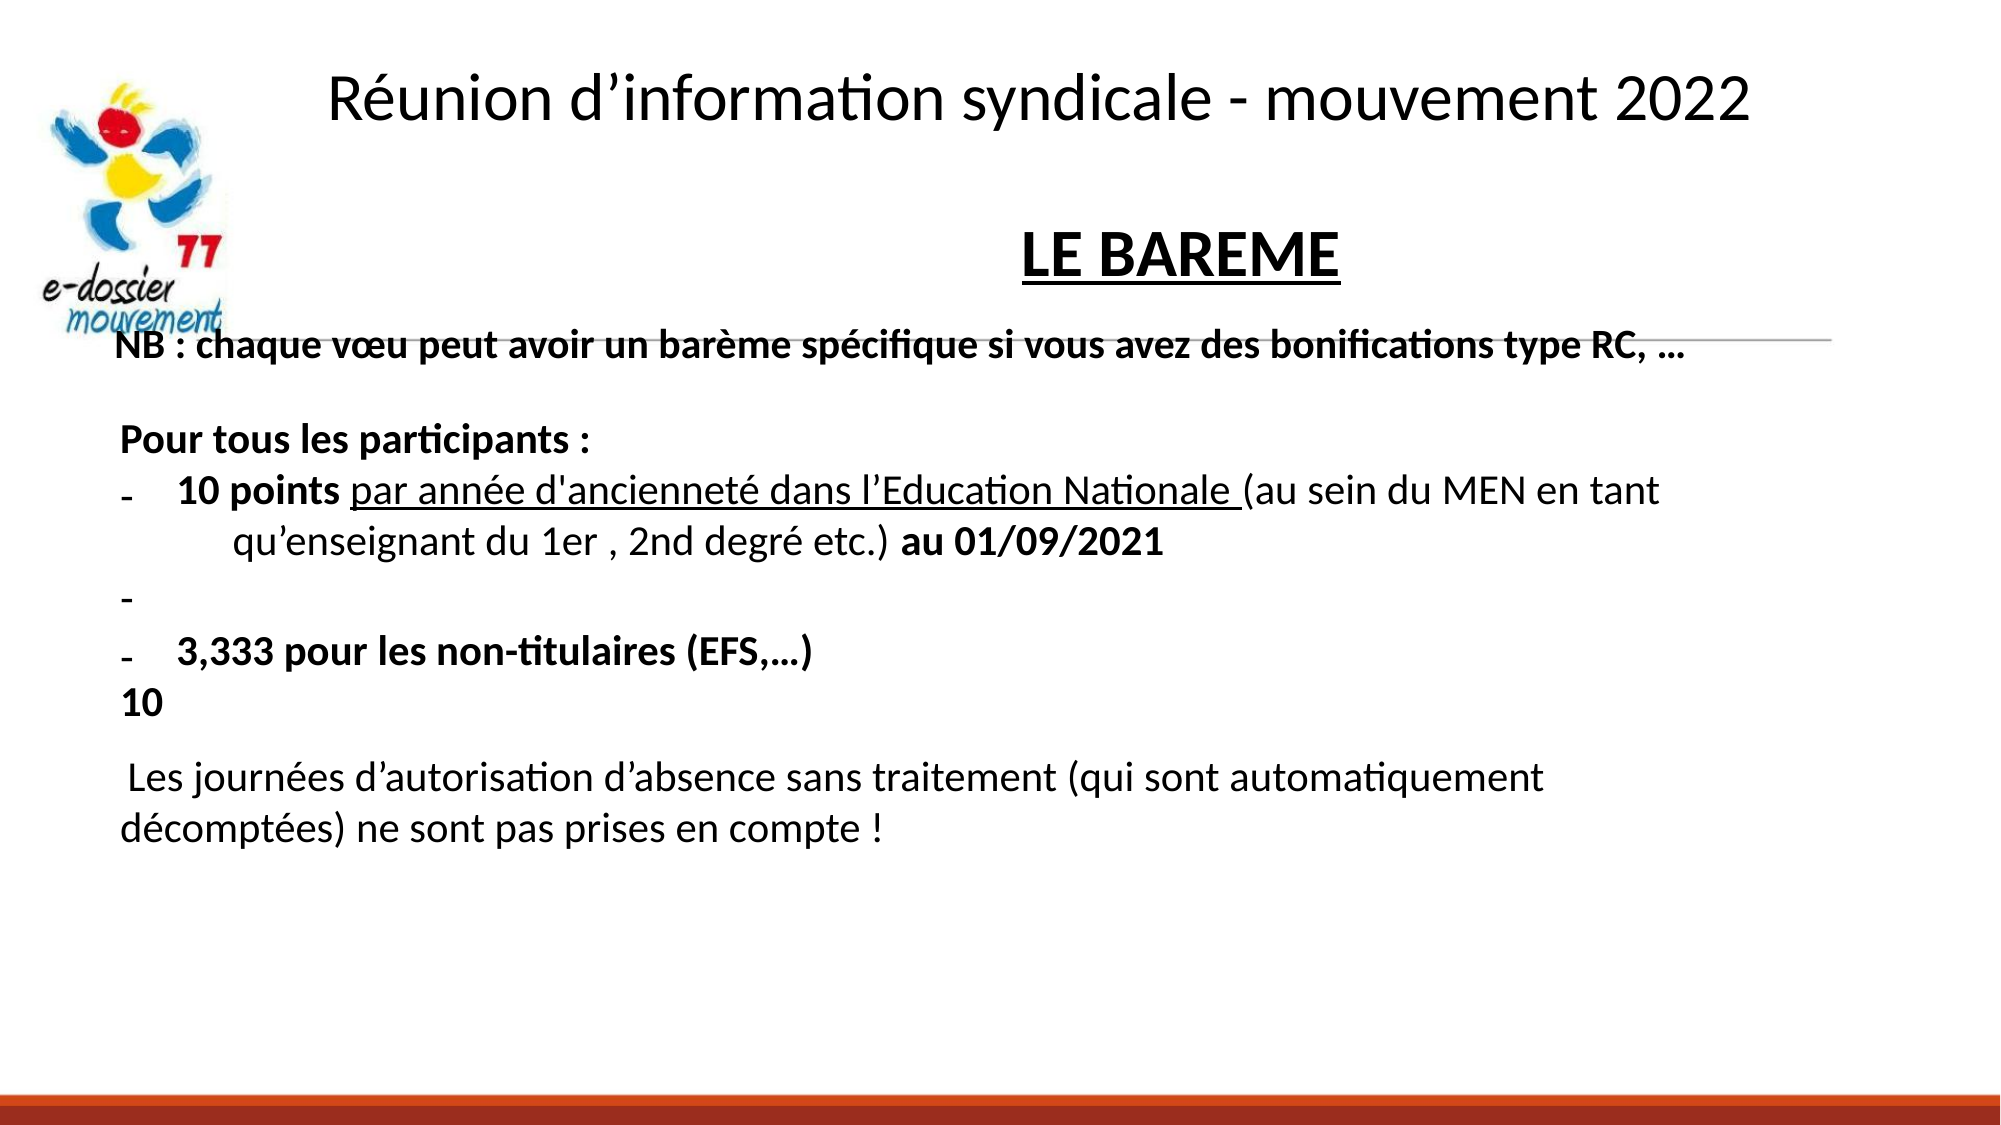

Réunion d’information syndicale - mouvement 2022
LE BAREME
NB : chaque vœu peut avoir un barème spécifique si vous avez des bonifications type RC, …
Pour tous les participants :
10 points par année d'ancienneté dans l’Education Nationale (au sein du MEN en tant qu’enseignant du 1er , 2nd degré etc.) au 01/09/2021
3,333 pour les non-titulaires (EFS,…)
 Les journées d’autorisation d’absence sans traitement (qui sont automatiquement décomptées) ne sont pas prises en compte !